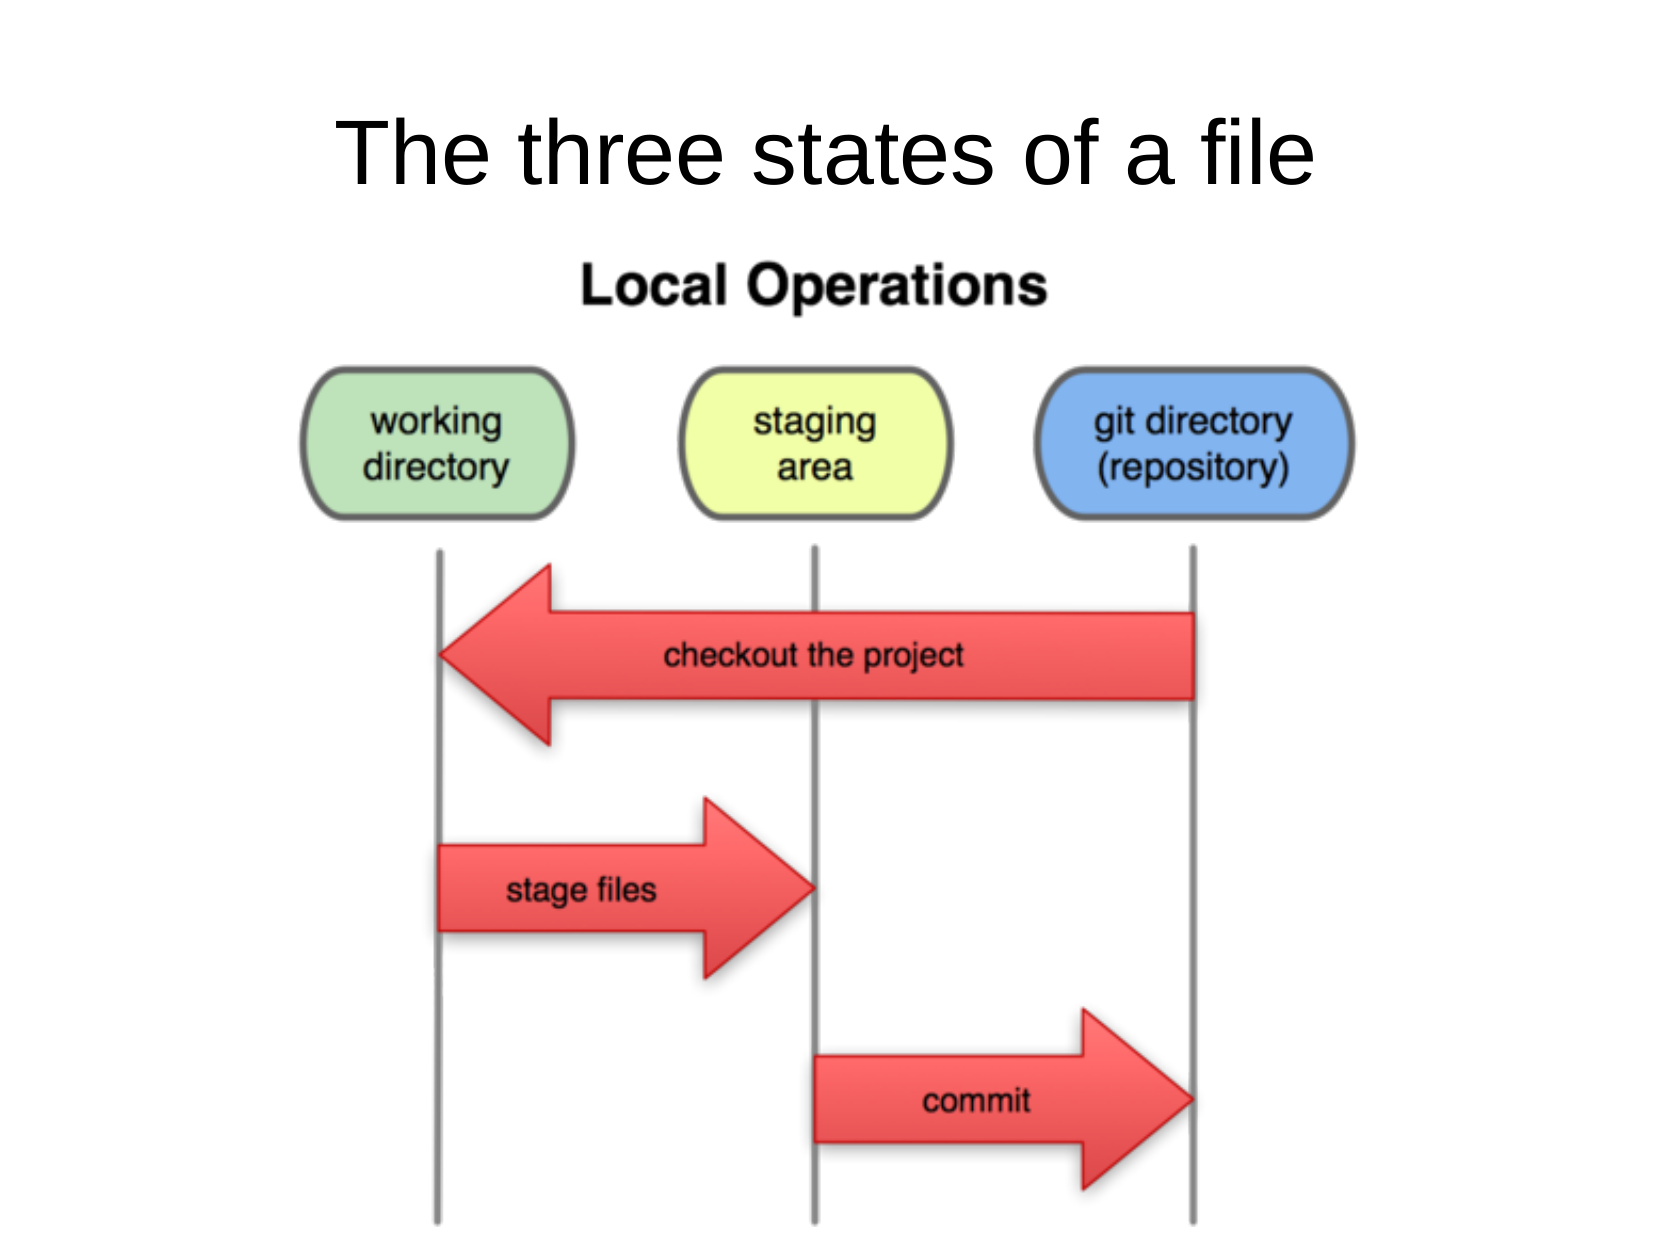

# The three states of a file